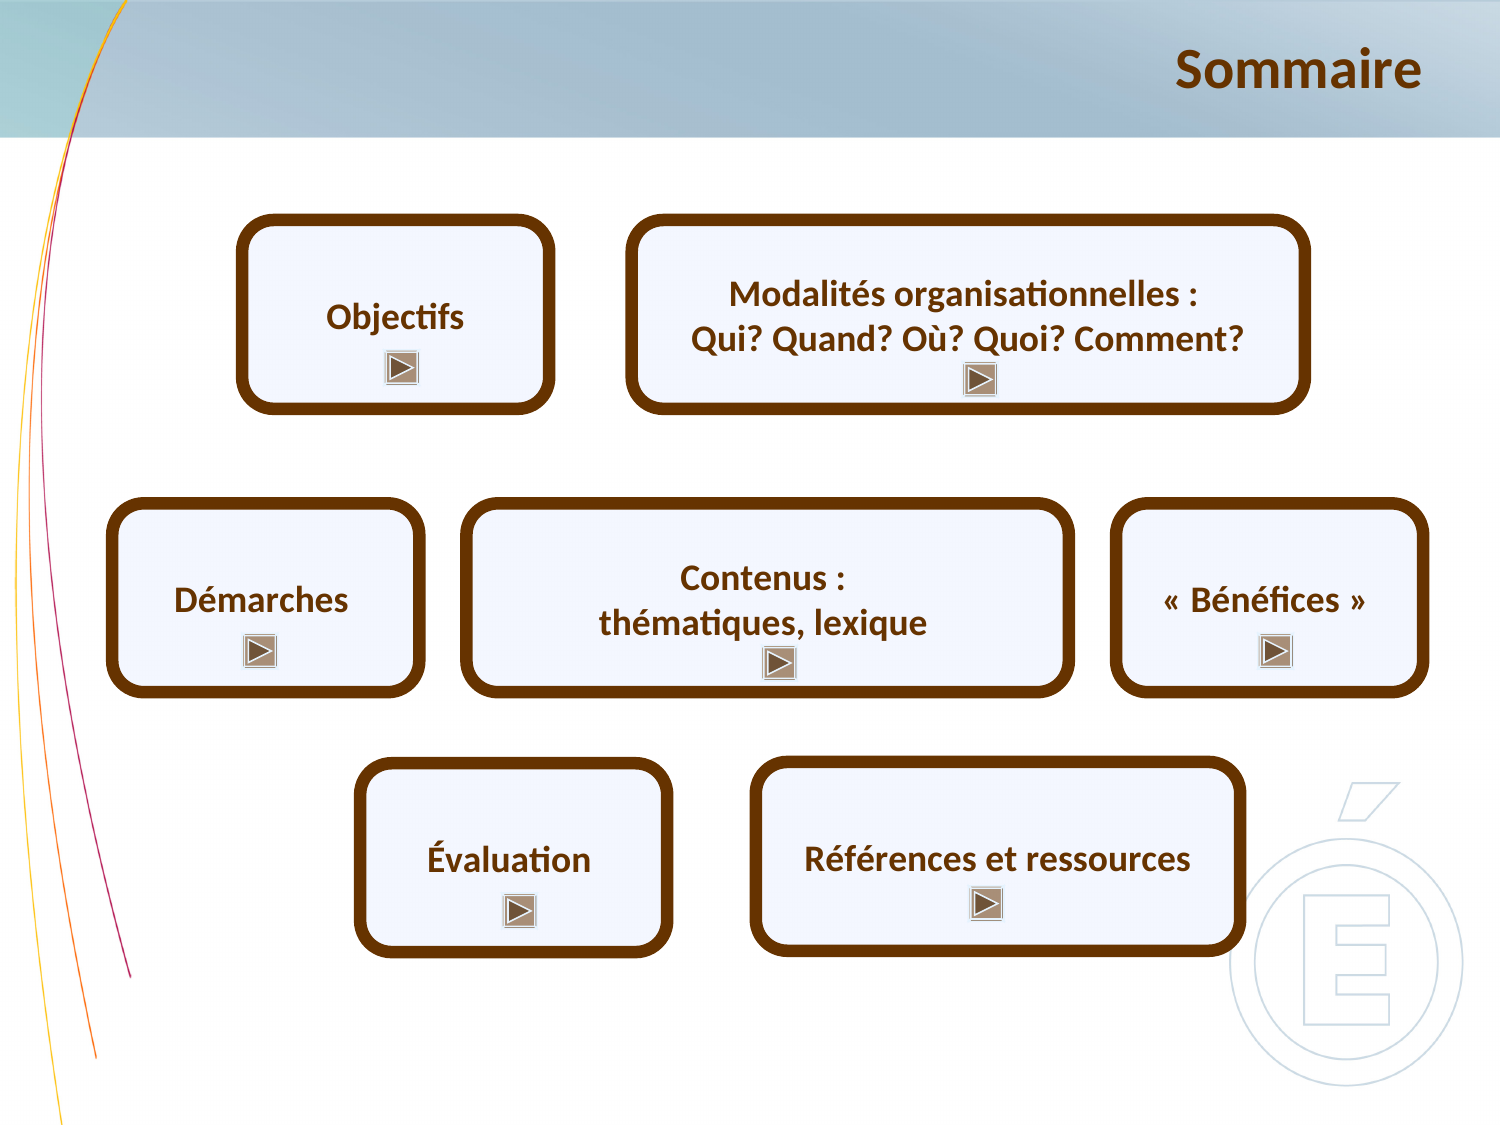

# Sommaire
Objectifs
Modalités organisationnelles :
Qui? Quand? Où? Quoi? Comment?
Démarches
Contenus :
thématiques, lexique
« Bénéfices »
Références et ressources
Évaluation